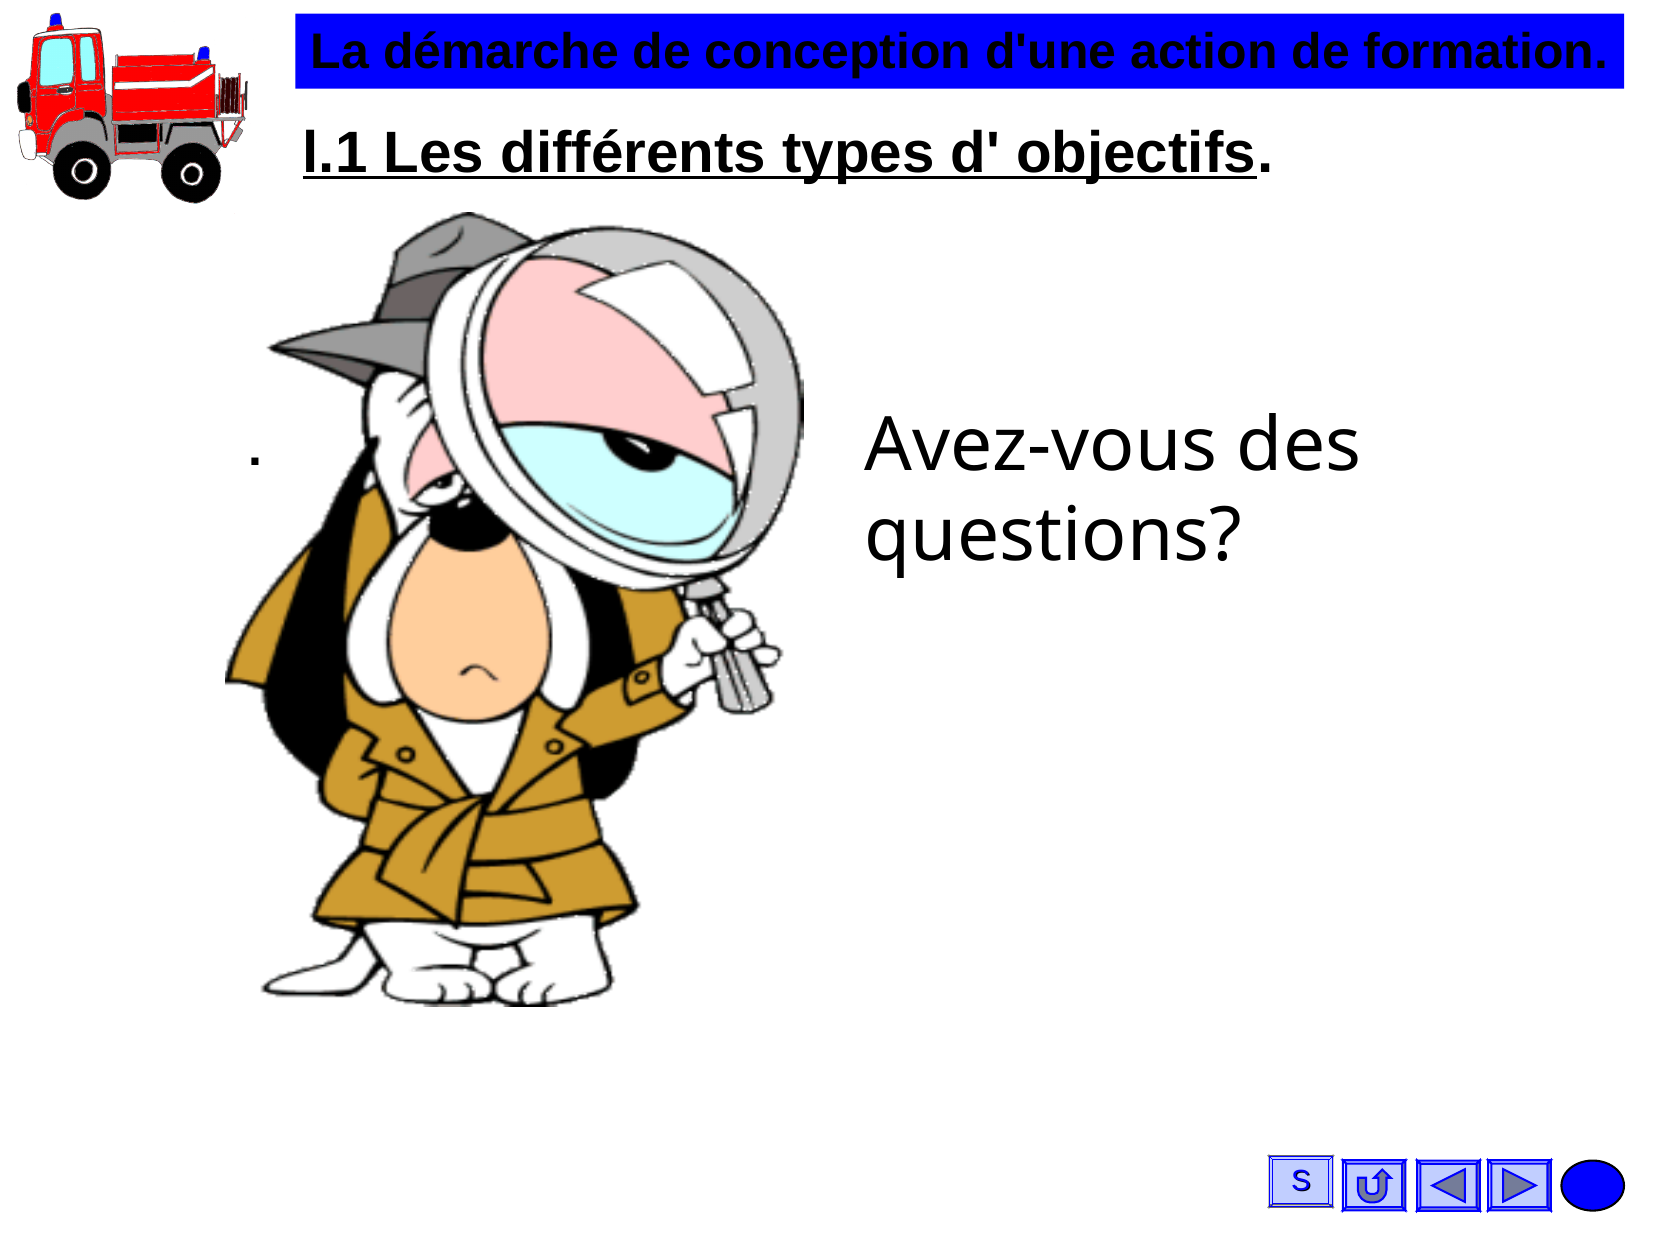

La démarche de conception d'une action de formation.
l.1 Les différents types d' objectifs.
Avez-vous des questions?
# .